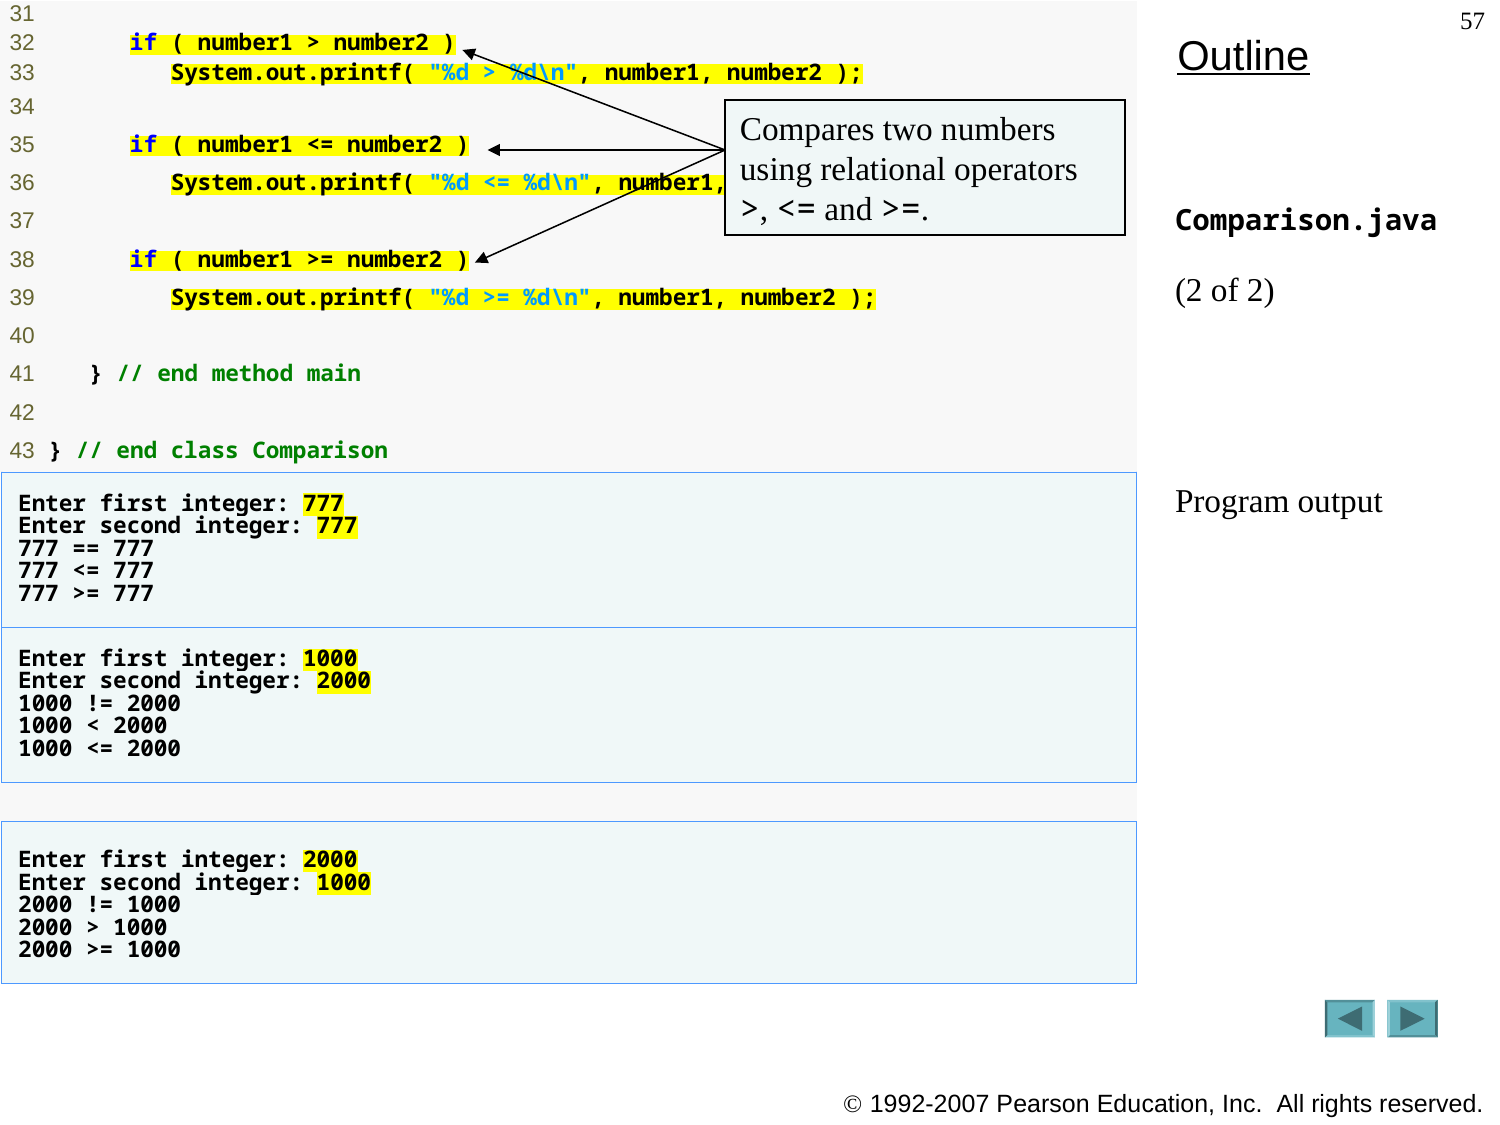

57
# Outline
Compares two numbers using relational operators >, <= and >=.
Comparison.java
(2 of 2)
Program output